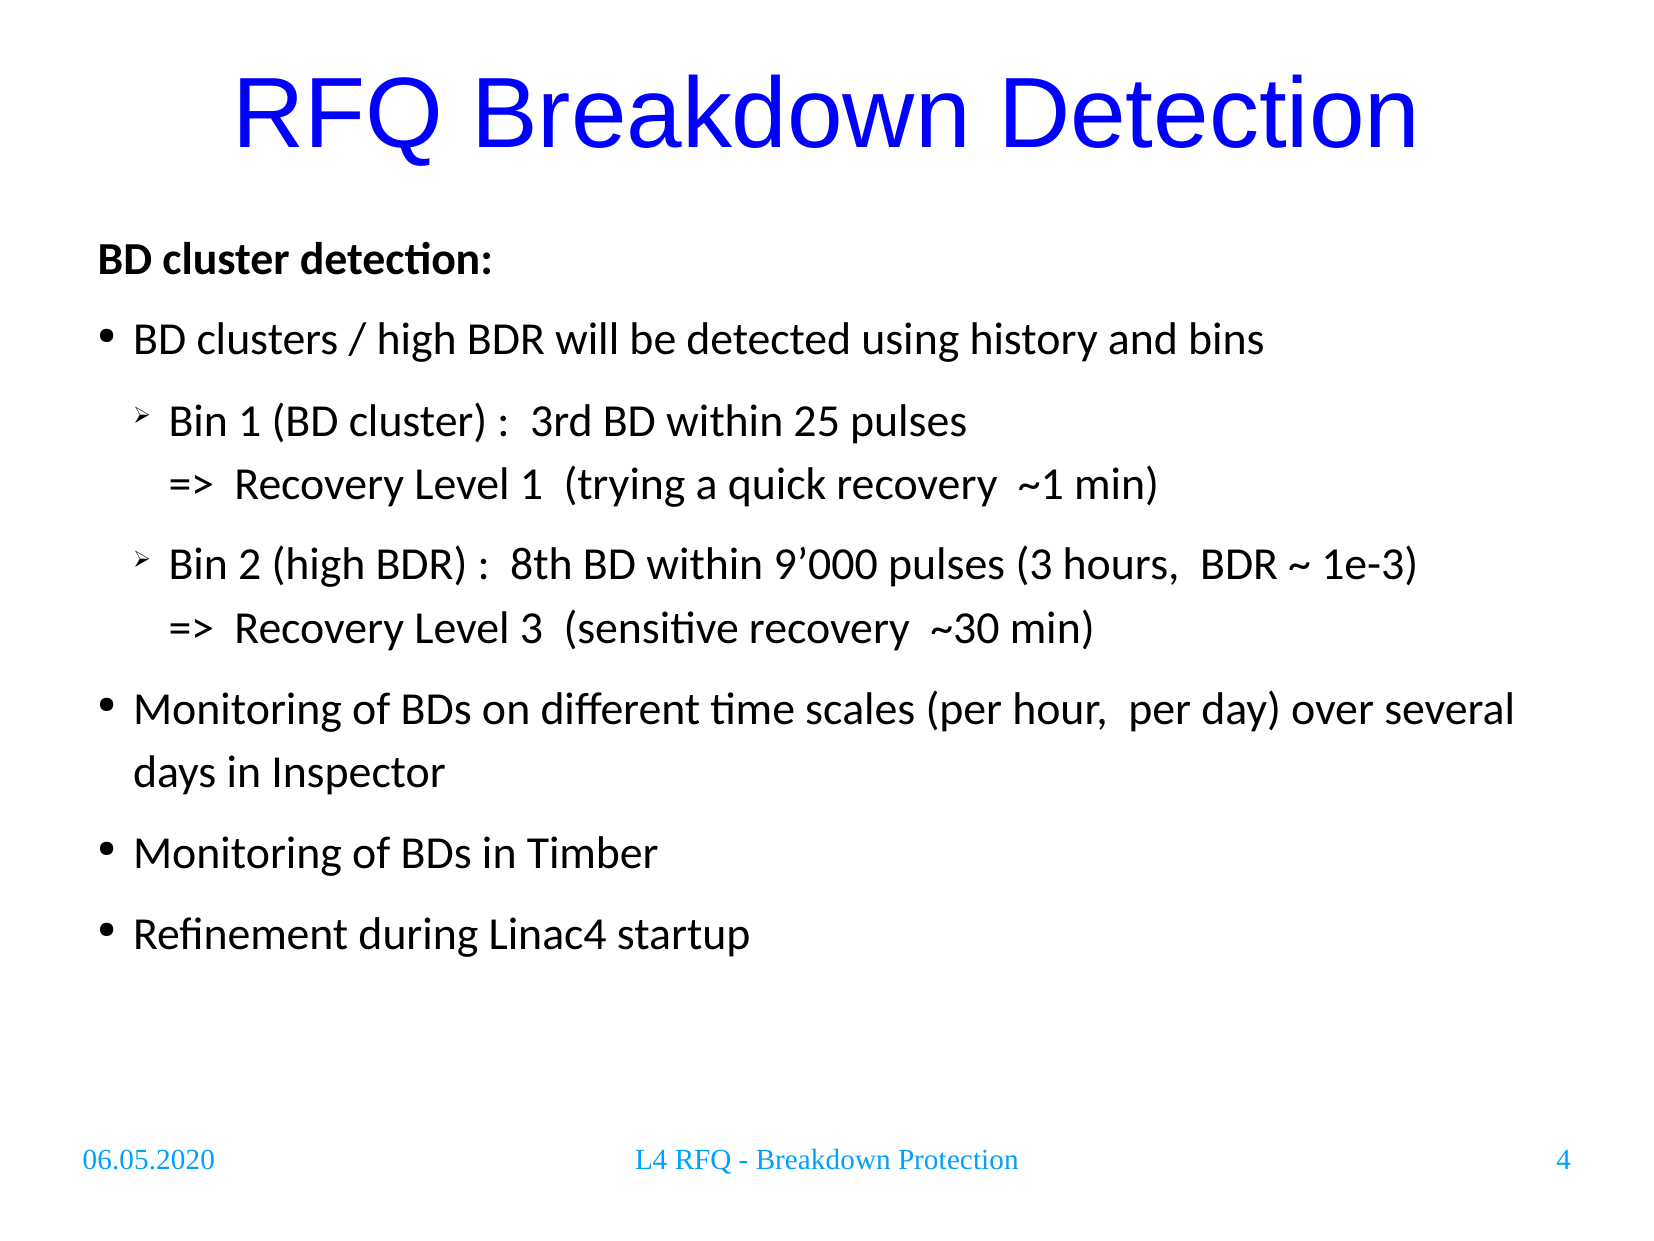

# RFQ Breakdown Detection
BD cluster detection:
BD clusters / high BDR will be detected using history and bins
Bin 1 (BD cluster) : 3rd BD within 25 pulses
=> Recovery Level 1 (trying a quick recovery ~1 min)
Bin 2 (high BDR) : 8th BD within 9’000 pulses (3 hours, BDR ~ 1e-3)
=> Recovery Level 3 (sensitive recovery ~30 min)
Monitoring of BDs on different time scales (per hour, per day) over several days in Inspector
Monitoring of BDs in Timber
Refinement during Linac4 startup
06.05.2020
L4 RFQ - Breakdown Protection
4